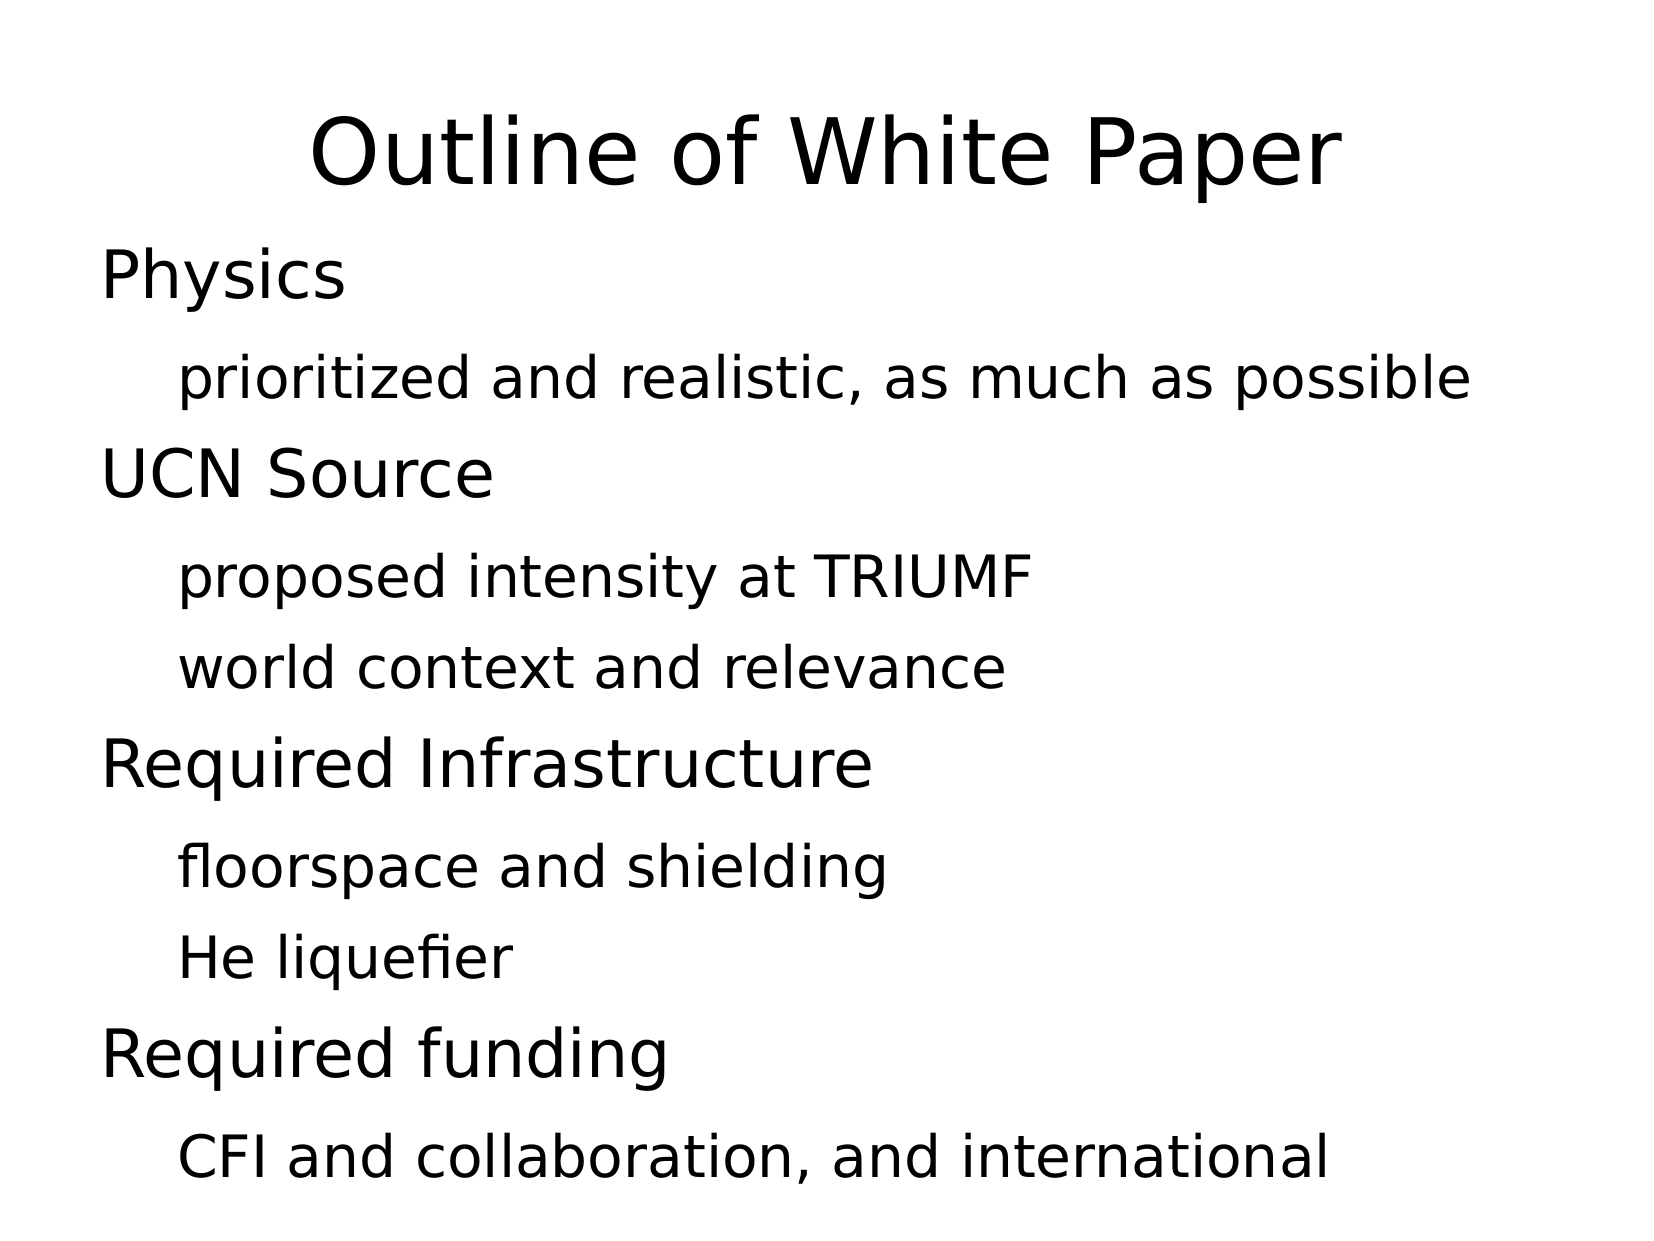

# Outline of White Paper
Physics
prioritized and realistic, as much as possible
UCN Source
proposed intensity at TRIUMF
world context and relevance
Required Infrastructure
floorspace and shielding
He liquefier
Required funding
CFI and collaboration, and international